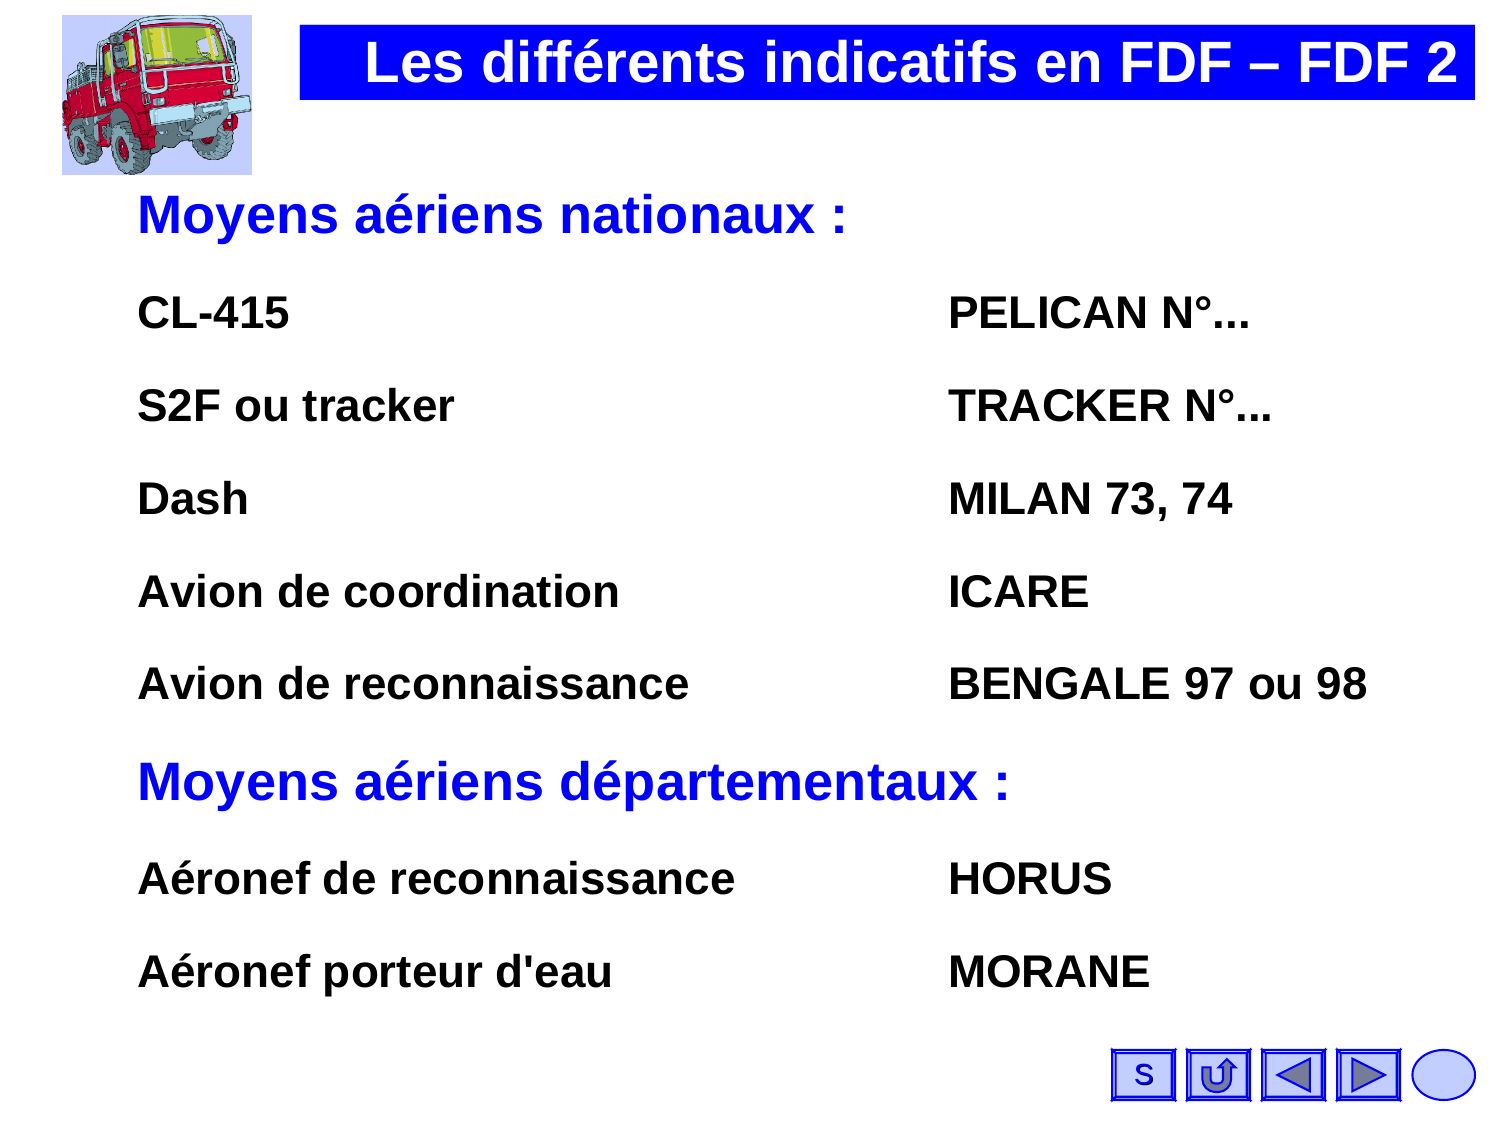

Les différents indicatifs en FDF – FDF 2
Moyens aériens nationaux :
CL-415									PELICAN N°...
S2F ou tracker							TRACKER N°...
Dash										MILAN 73, 74
Avion de coordination					ICARE
Avion de reconnaissance				BENGALE 97 ou 98
Moyens aériens départementaux :
Aéronef de reconnaissance			HORUS
Aéronef porteur d'eau					MORANE